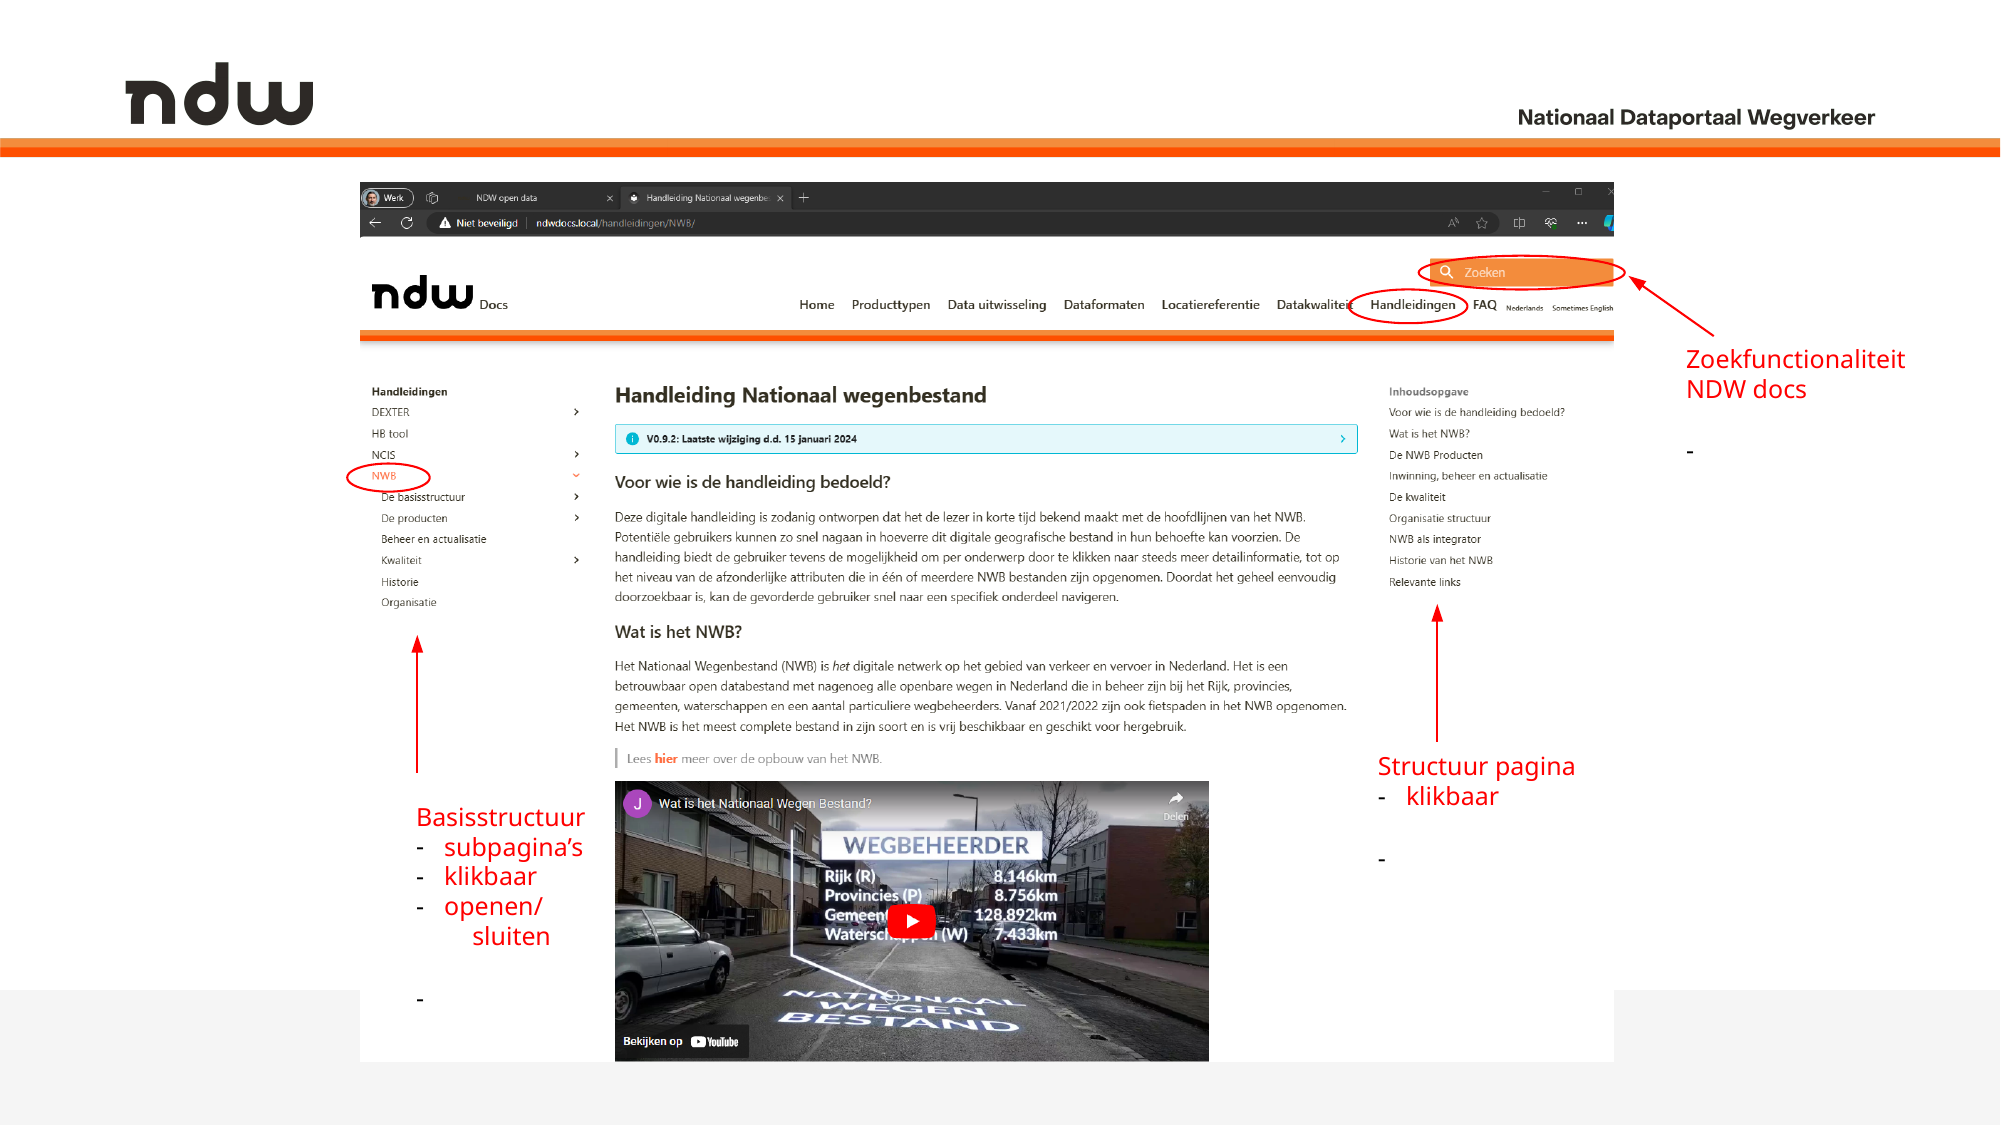

Zoekfunctionaliteit
NDW docs
#
Structuur pagina
klikbaar
Basisstructuur
subpagina’s
klikbaar
openen/sluiten